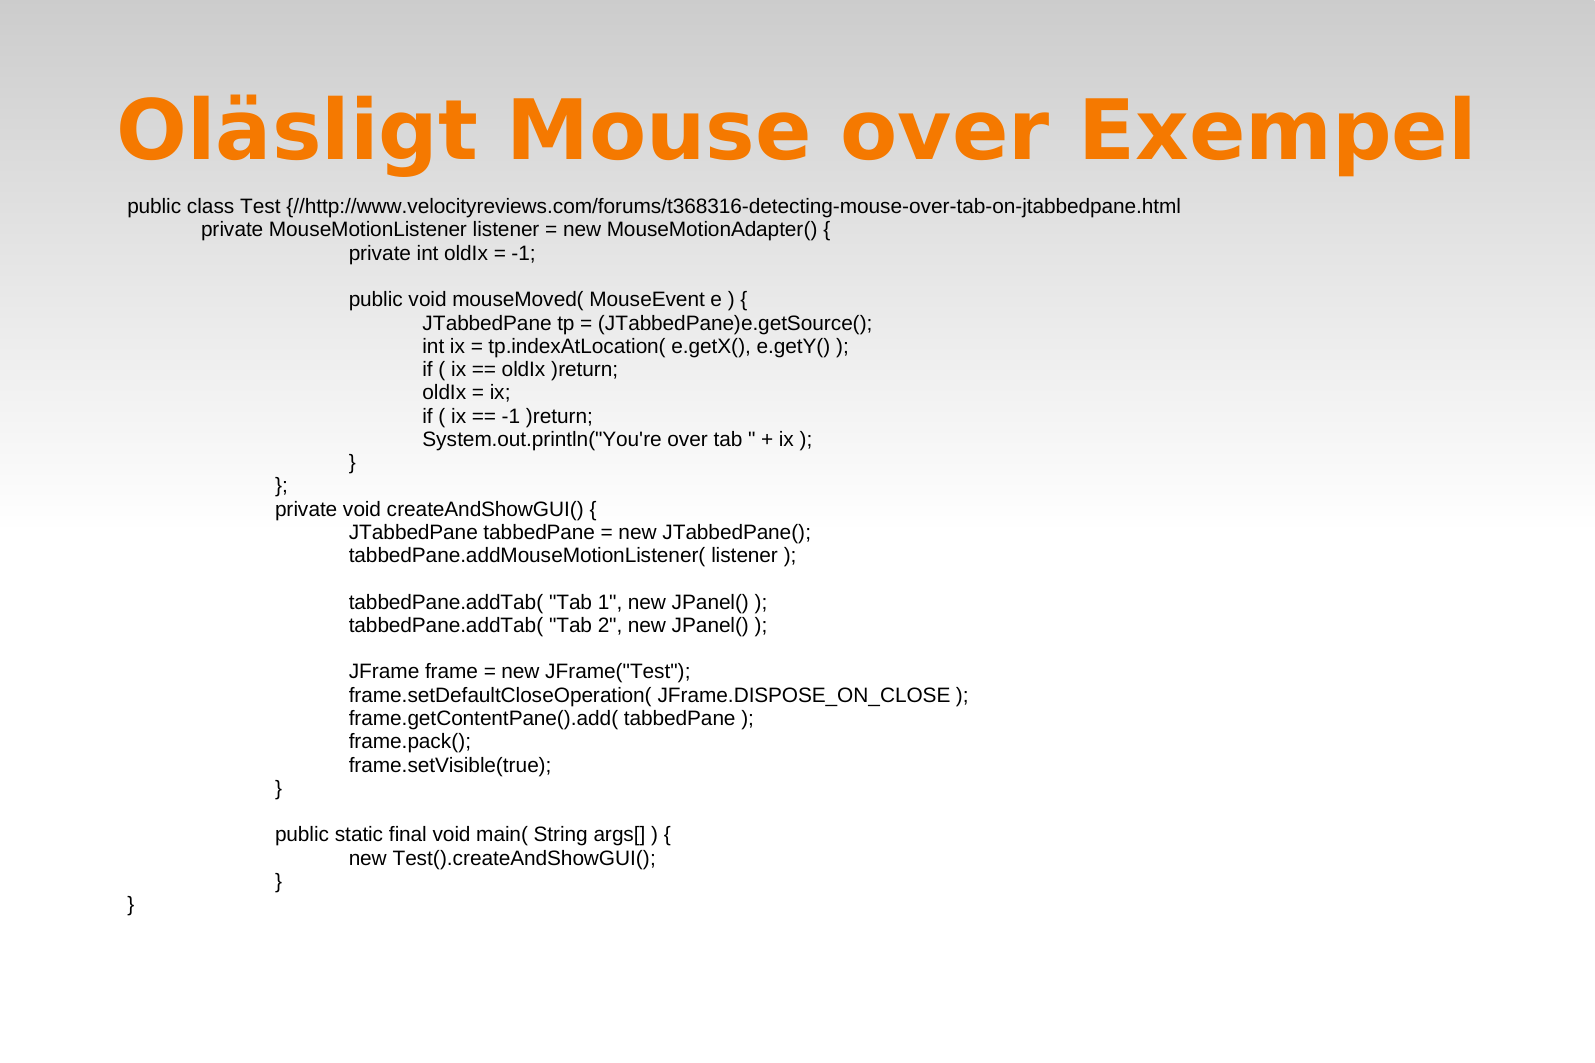

# Oläsligt Mouse over Exempel
public class Test {//http://www.velocityreviews.com/forums/t368316-detecting-mouse-over-tab-on-jtabbedpane.html
	private MouseMotionListener listener = new MouseMotionAdapter() {
			private int oldIx = -1;
			public void mouseMoved( MouseEvent e ) {
				JTabbedPane tp = (JTabbedPane)e.getSource();
				int ix = tp.indexAtLocation( e.getX(), e.getY() );
				if ( ix == oldIx )return;
				oldIx = ix;
				if ( ix == -1 )return;
				System.out.println("You're over tab " + ix );
			}
		};
		private void createAndShowGUI() {
			JTabbedPane tabbedPane = new JTabbedPane();
			tabbedPane.addMouseMotionListener( listener );
			tabbedPane.addTab( "Tab 1", new JPanel() );
			tabbedPane.addTab( "Tab 2", new JPanel() );
			JFrame frame = new JFrame("Test");
			frame.setDefaultCloseOperation( JFrame.DISPOSE_ON_CLOSE );
			frame.getContentPane().add( tabbedPane );
			frame.pack();
			frame.setVisible(true);
		}
		public static final void main( String args[] ) {
			new Test().createAndShowGUI();
		}
}